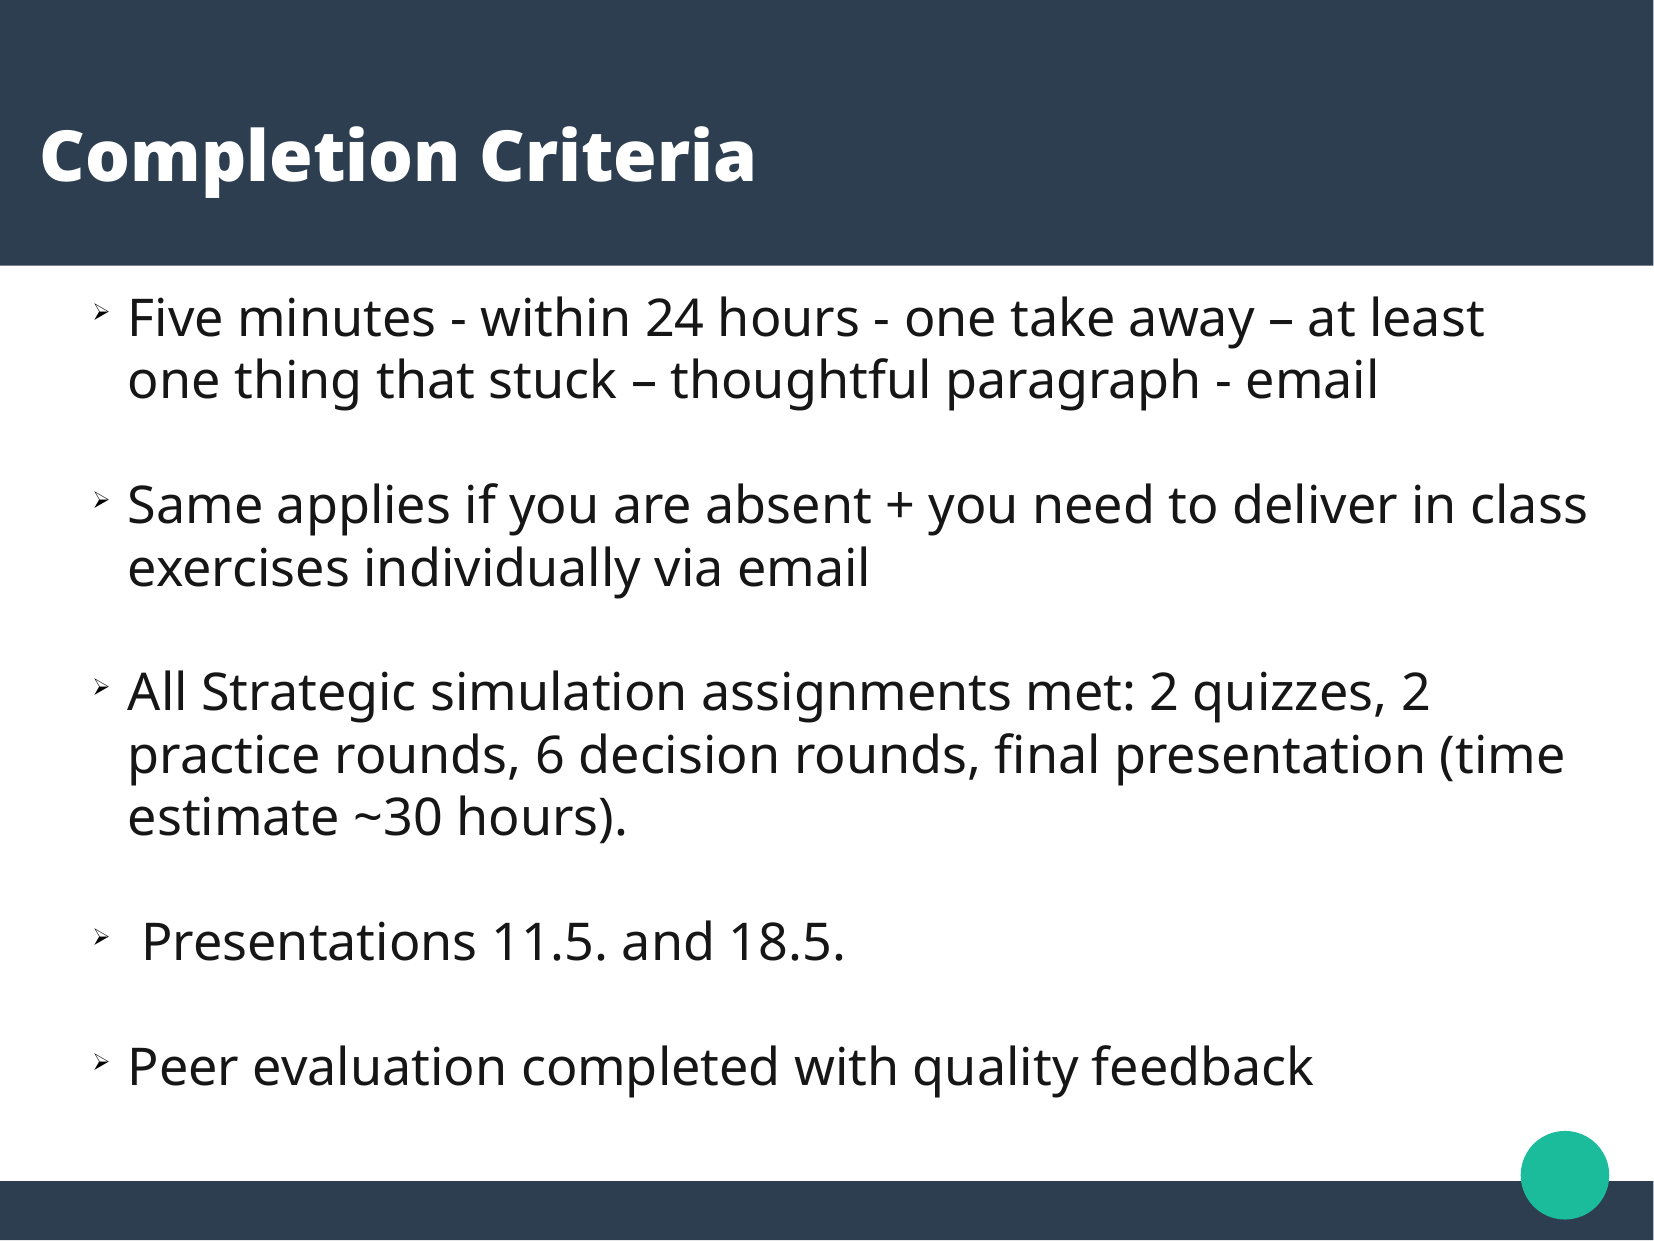

# Completion Criteria
Five minutes - within 24 hours - one take away – at least one thing that stuck – thoughtful paragraph - email
Same applies if you are absent + you need to deliver in class exercises individually via email
All Strategic simulation assignments met: 2 quizzes, 2 practice rounds, 6 decision rounds, final presentation (time estimate ~30 hours).
 Presentations 11.5. and 18.5.
Peer evaluation completed with quality feedback